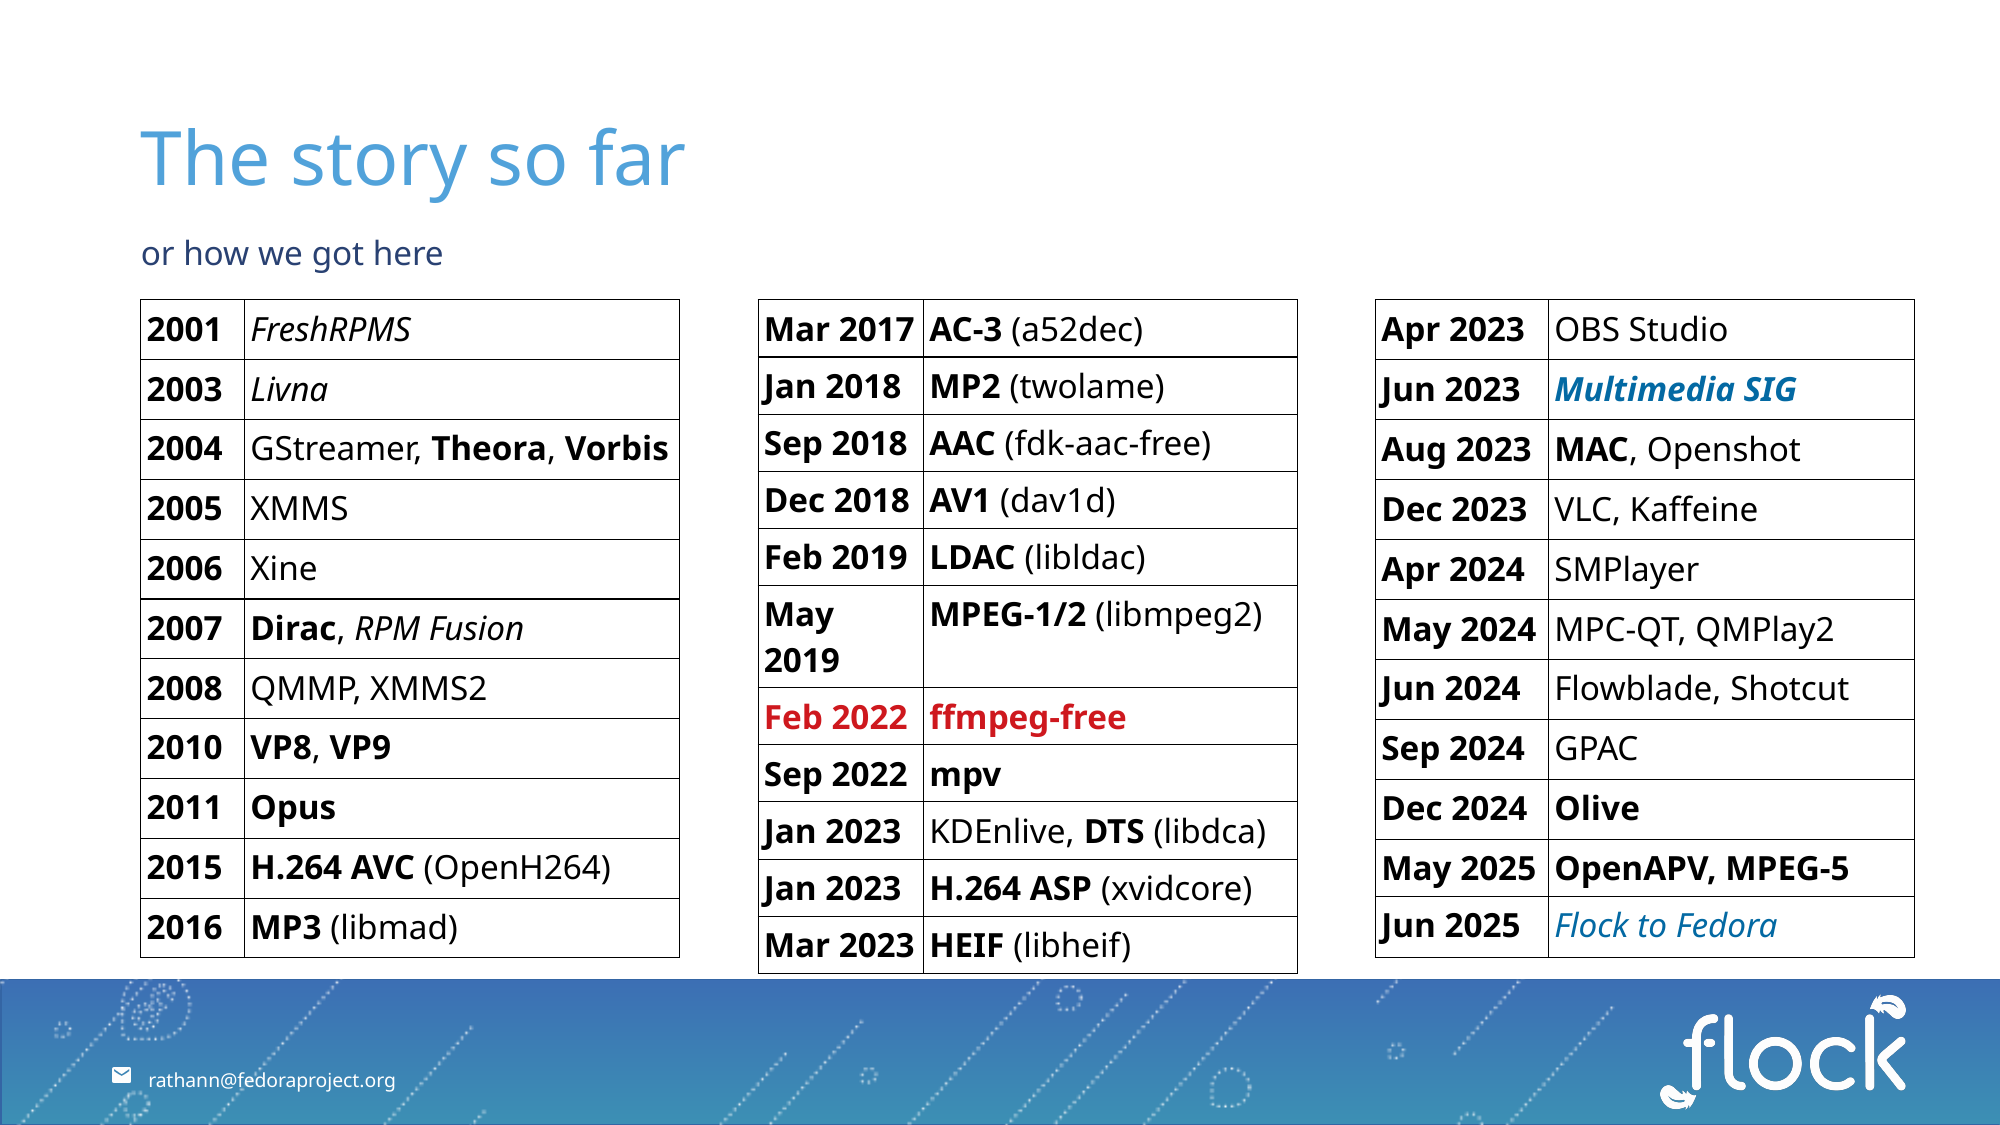

# The story so far
or how we got here
| 2001 | FreshRPMS |
| --- | --- |
| 2003 | Livna |
| 2004 | GStreamer, Theora, Vorbis |
| 2005 | XMMS |
| 2006 | Xine |
| 2007 | Dirac, RPM Fusion |
| 2008 | QMMP, XMMS2 |
| 2010 | VP8, VP9 |
| 2011 | Opus |
| 2015 | H.264 AVC (OpenH264) |
| 2016 | MP3 (libmad) |
| Mar 2017 | AC-3 (a52dec) |
| --- | --- |
| Jan 2018 | MP2 (twolame) |
| Sep 2018 | AAC (fdk-aac-free) |
| Dec 2018 | AV1 (dav1d) |
| Feb 2019 | LDAC (libldac) |
| May 2019 | MPEG-1/2 (libmpeg2) |
| Feb 2022 | ffmpeg-free |
| Sep 2022 | mpv |
| Jan 2023 | KDEnlive, DTS (libdca) |
| Jan 2023 | H.264 ASP (xvidcore) |
| Mar 2023 | HEIF (libheif) |
| Apr 2023 | OBS Studio |
| --- | --- |
| Jun 2023 | Multimedia SIG |
| Aug 2023 | MAC, Openshot |
| Dec 2023 | VLC, Kaffeine |
| Apr 2024 | SMPlayer |
| May 2024 | MPC-QT, QMPlay2 |
| Jun 2024 | Flowblade, Shotcut |
| Sep 2024 | GPAC |
| Dec 2024 | Olive |
| May 2025 | OpenAPV, MPEG-5 |
| Jun 2025 | Flock to Fedora |
rathann@fedoraproject.org